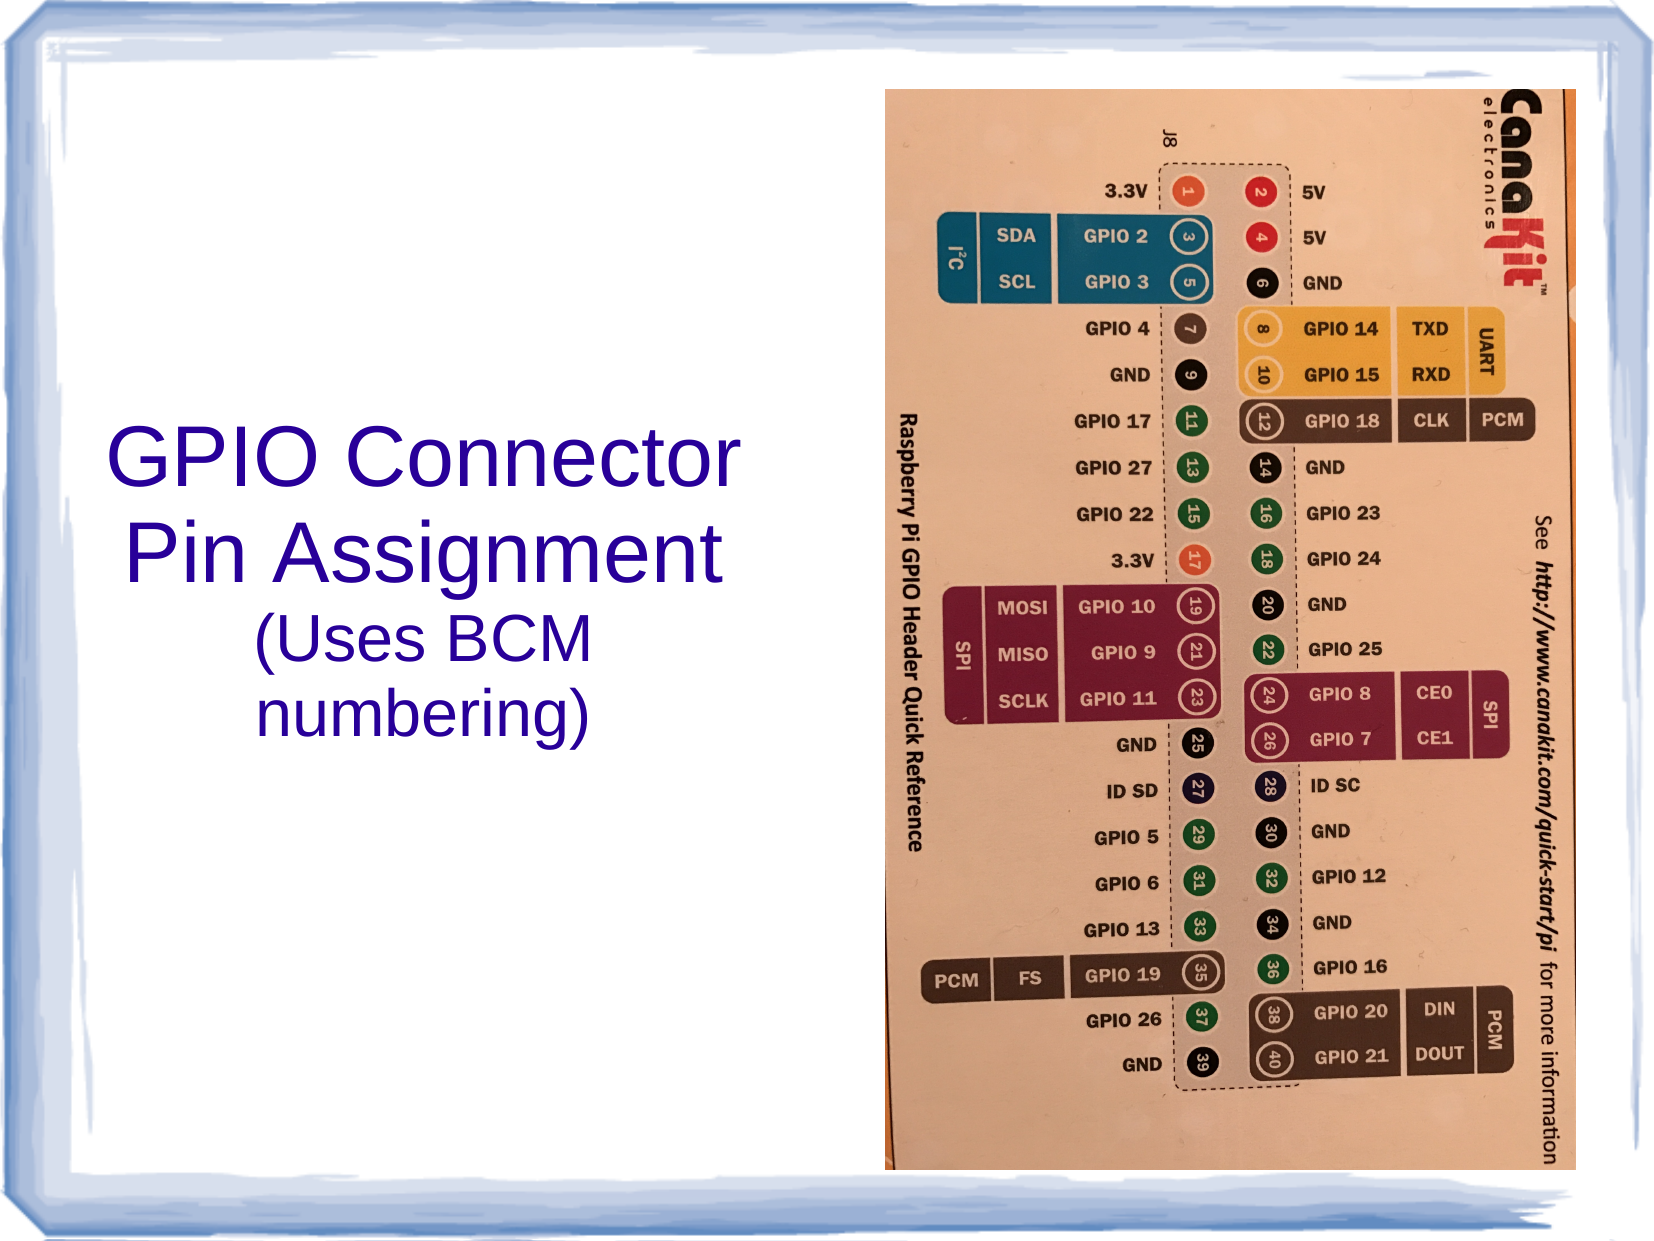

# GPIO Connector Pin Assignment (Uses BCM numbering)